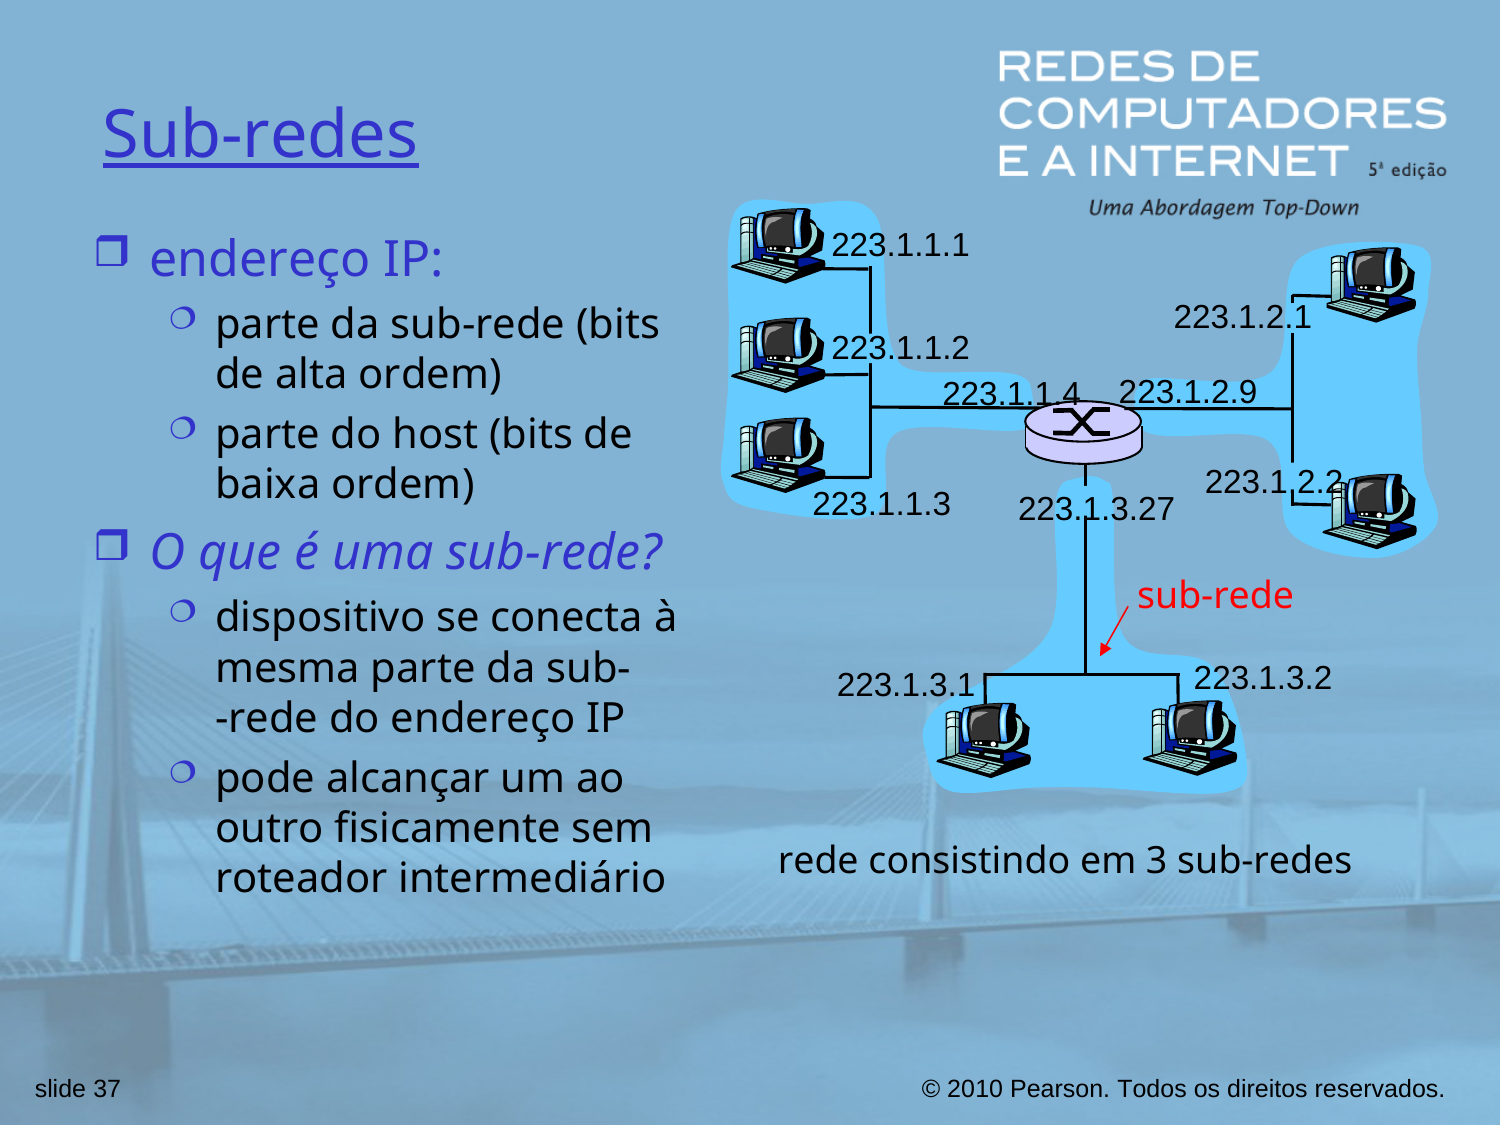

# Sub-redes
223.1.1.1
endereço IP:
parte da sub-rede (bits de alta ordem)
parte do host (bits de baixa ordem)
O que é uma sub-rede?
dispositivo se conecta à mesma parte da sub- -rede do endereço IP
pode alcançar um ao outro fisicamente sem roteador intermediário
223.1.2.1
223.1.1.2
223.1.2.9
223.1.1.4
223.1.2.2
223.1.1.3
223.1.3.27
sub-rede
223.1.3.2
223.1.3.1
rede consistindo em 3 sub-redes